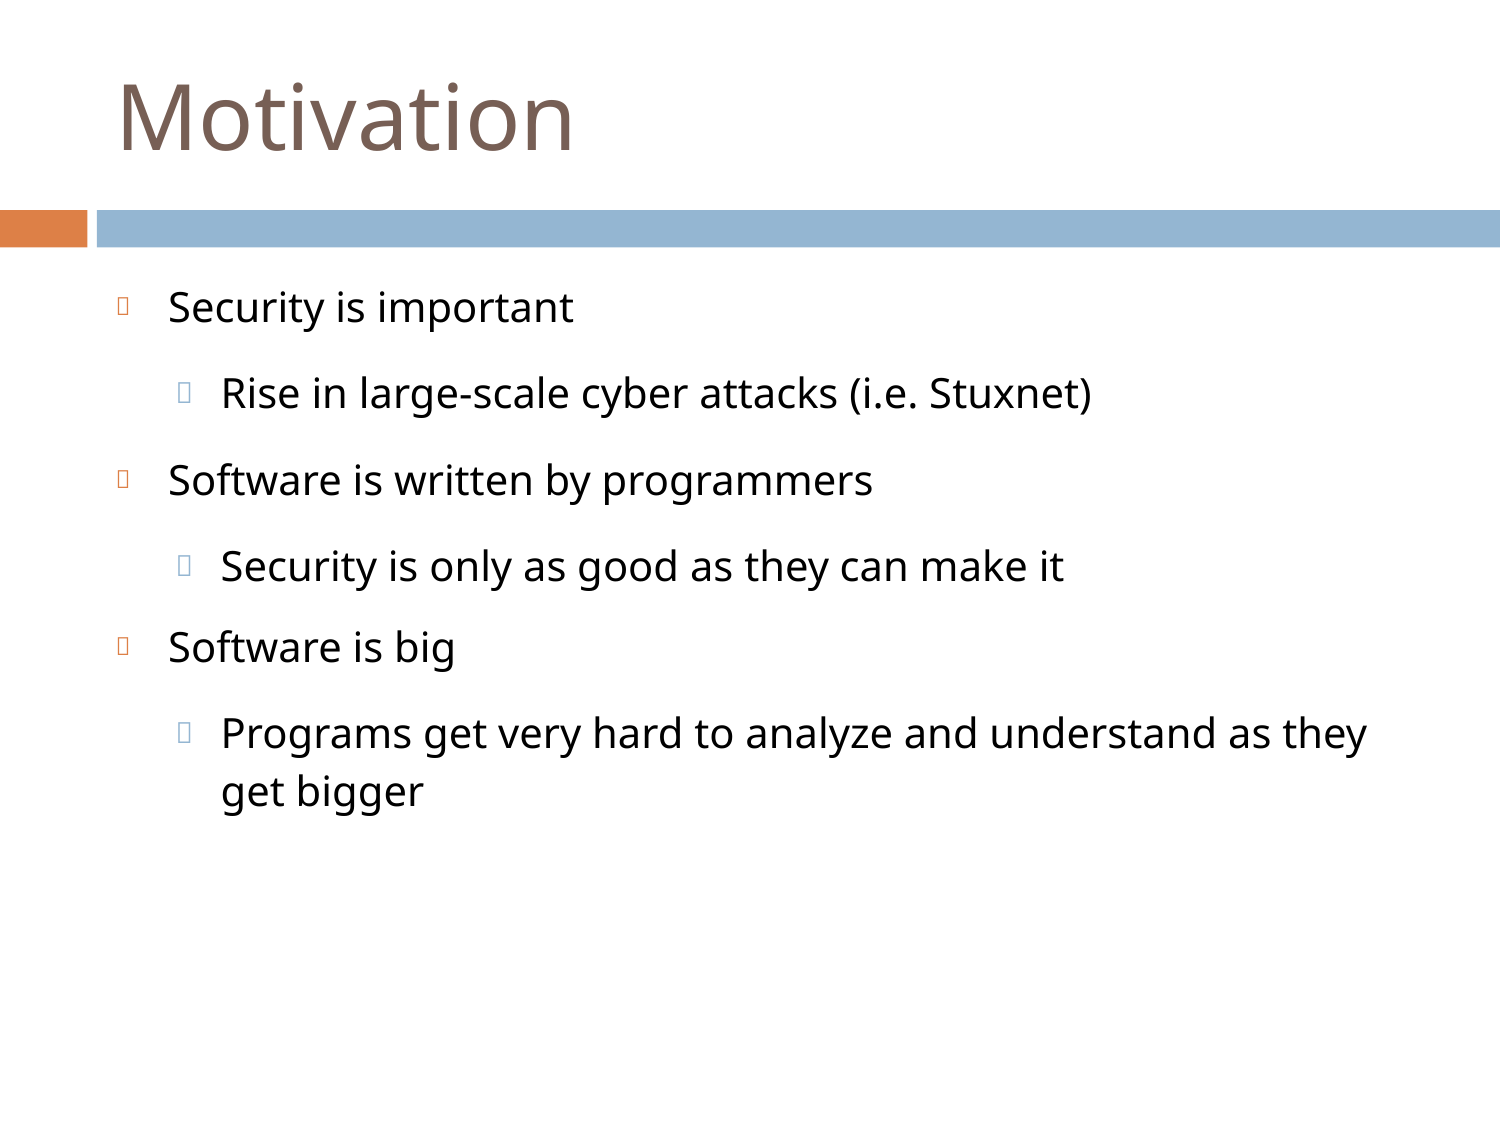

# Motivation
Security is important
Rise in large-scale cyber attacks (i.e. Stuxnet)
Software is written by programmers
Security is only as good as they can make it
Software is big
Programs get very hard to analyze and understand as they get bigger